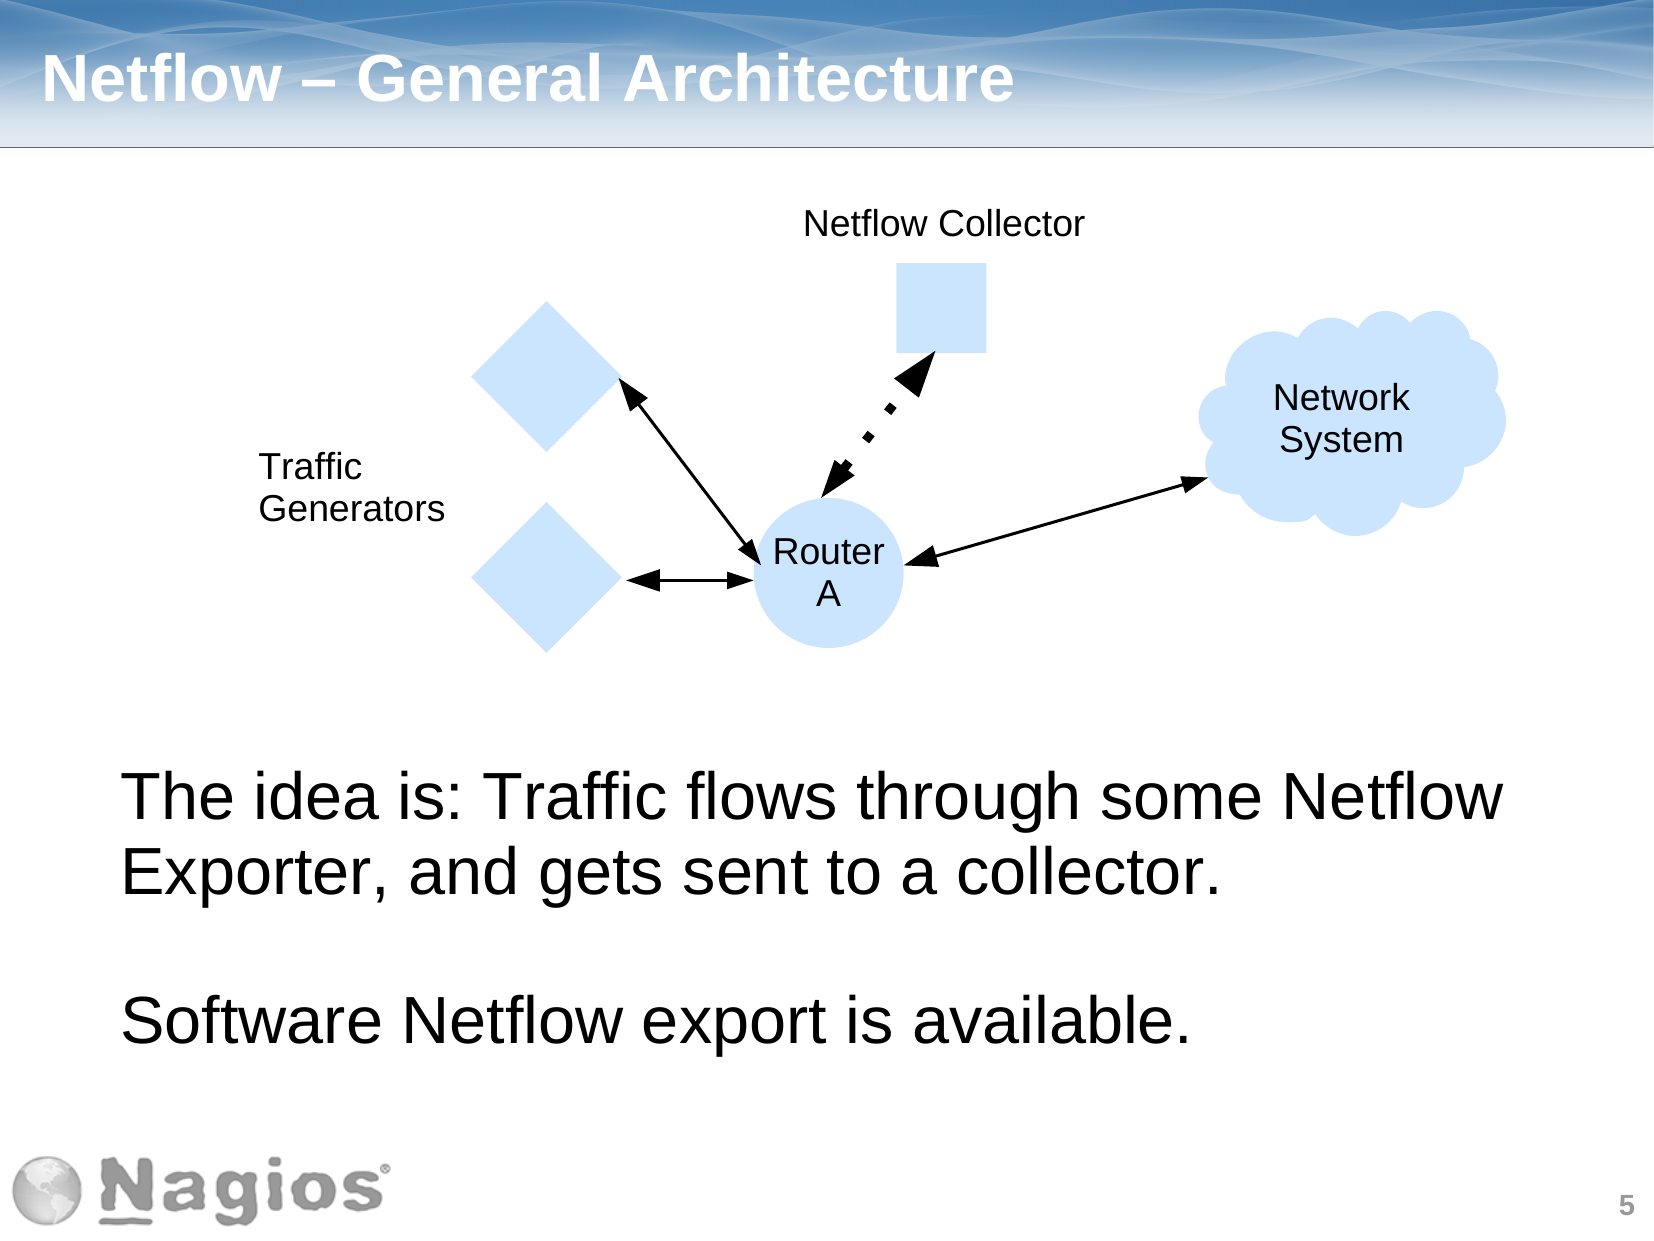

# Netflow – General Architecture
Netflow Collector
Network
System
Traffic
Generators
Router
A
The idea is: Traffic flows through some Netflow
Exporter, and gets sent to a collector.
Software Netflow export is available.
5